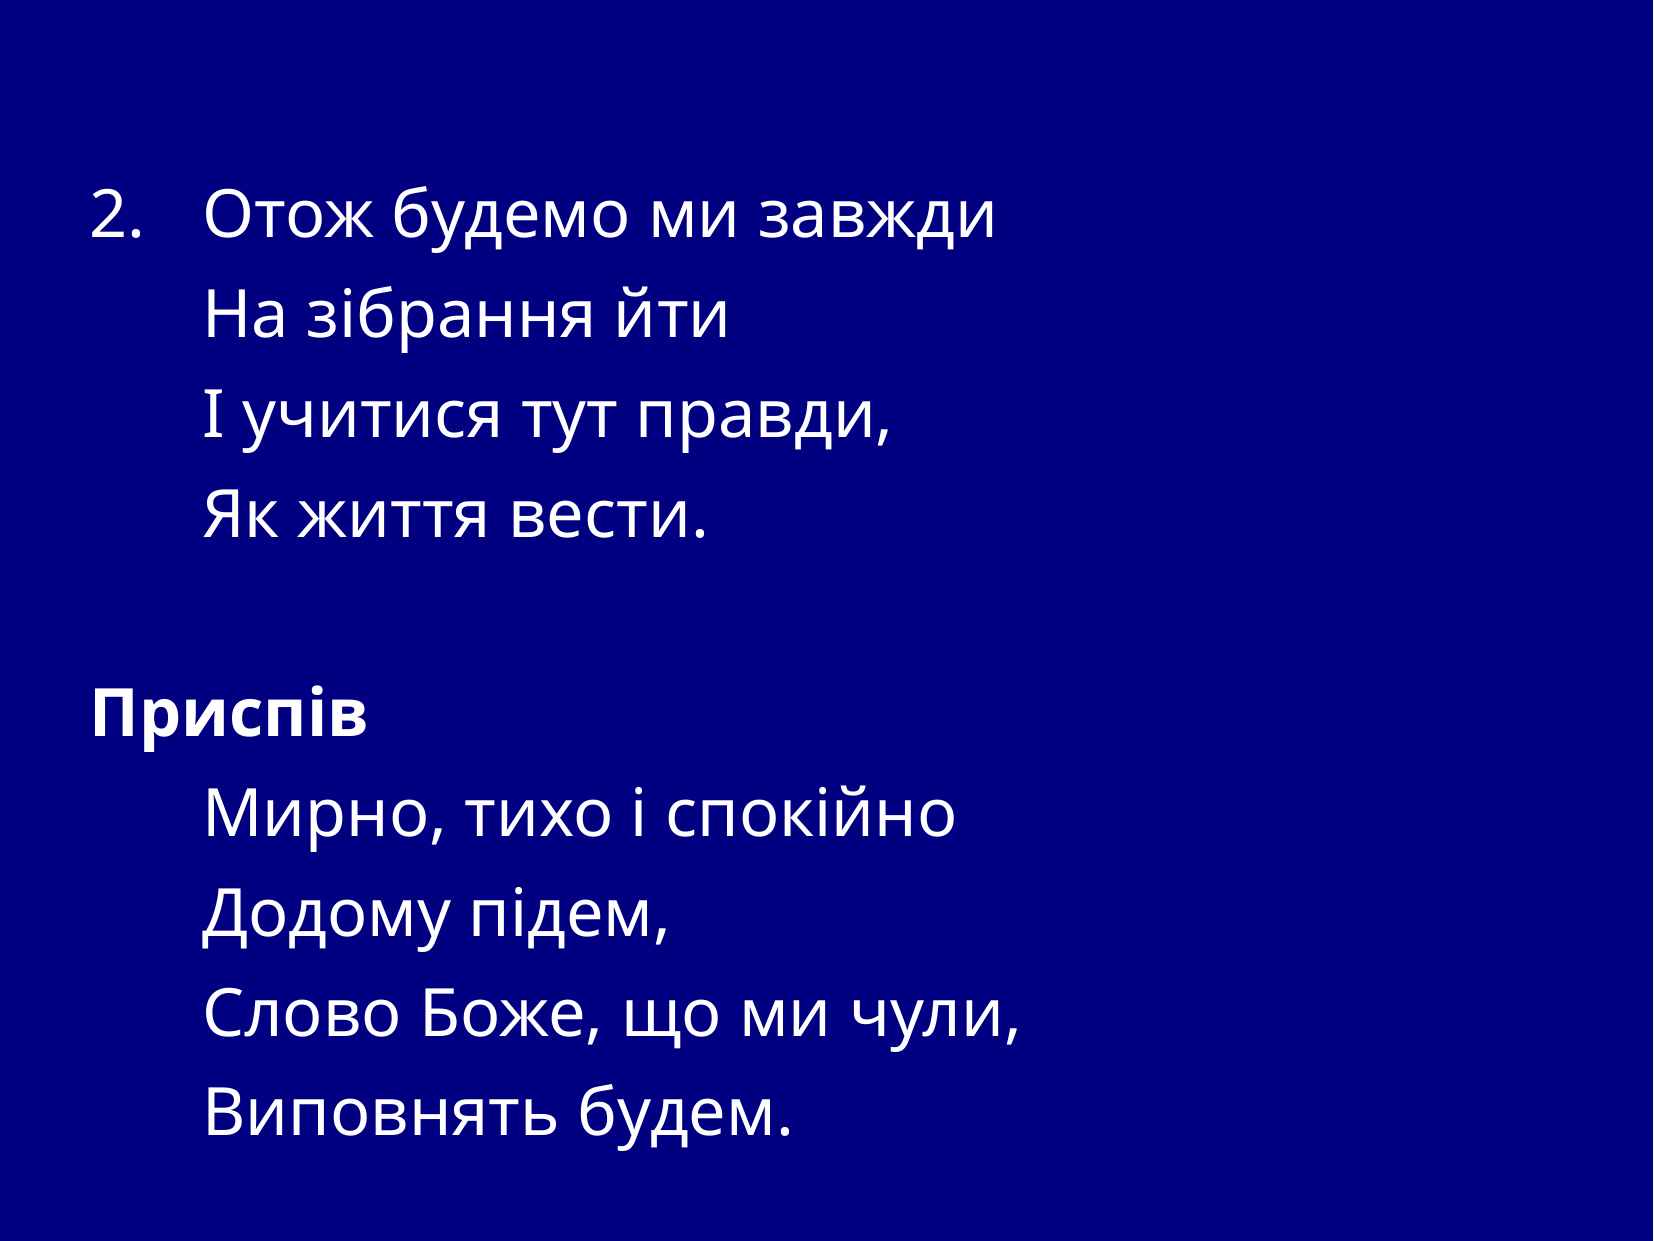

2.	Отож будемо ми завжди
	На зібрання йти
	І учитися тут правди,
	Як життя вести.
Приспів
	Мирно, тихо і спокійно
	Додому підем,
	Слово Боже, що ми чули,
	Виповнять будем.